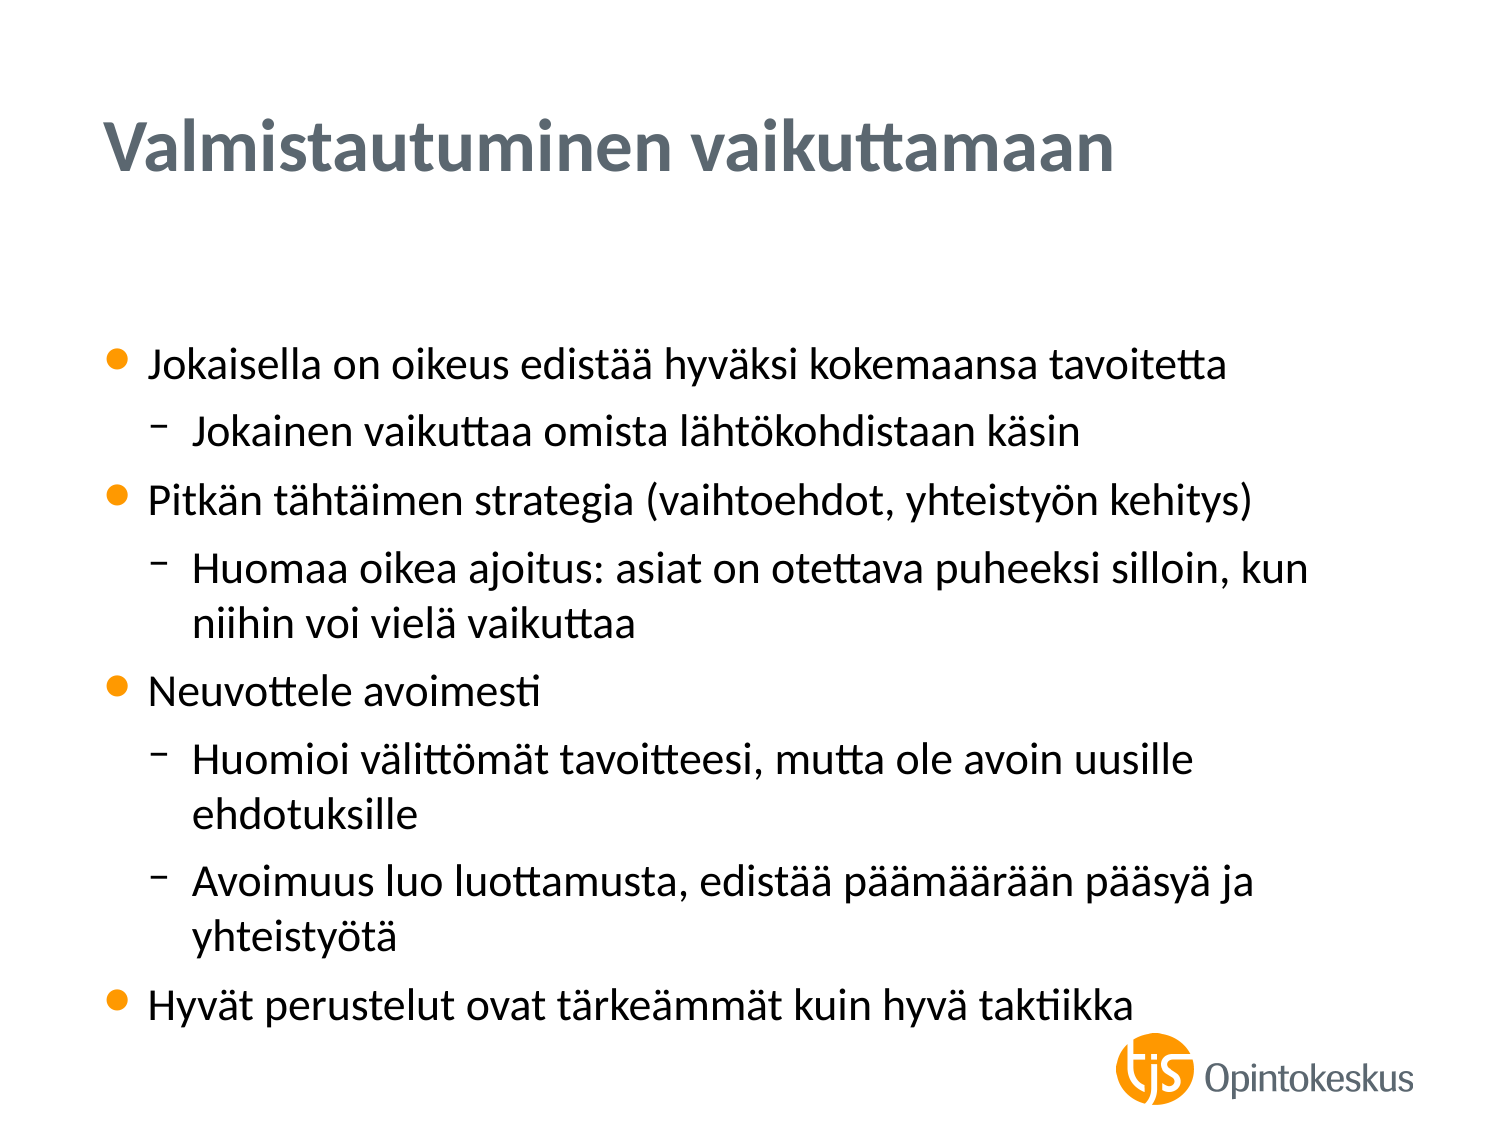

Valmistautuminen vaikuttamaan
# Jokaisella on oikeus edistää hyväksi kokemaansa tavoitetta
Jokainen vaikuttaa omista lähtökohdistaan käsin
Pitkän tähtäimen strategia (vaihtoehdot, yhteistyön kehitys)
Huomaa oikea ajoitus: asiat on otettava puheeksi silloin, kun niihin voi vielä vaikuttaa
Neuvottele avoimesti
Huomioi välittömät tavoitteesi, mutta ole avoin uusille ehdotuksille
Avoimuus luo luottamusta, edistää päämäärään pääsyä ja yhteistyötä
Hyvät perustelut ovat tärkeämmät kuin hyvä taktiikka